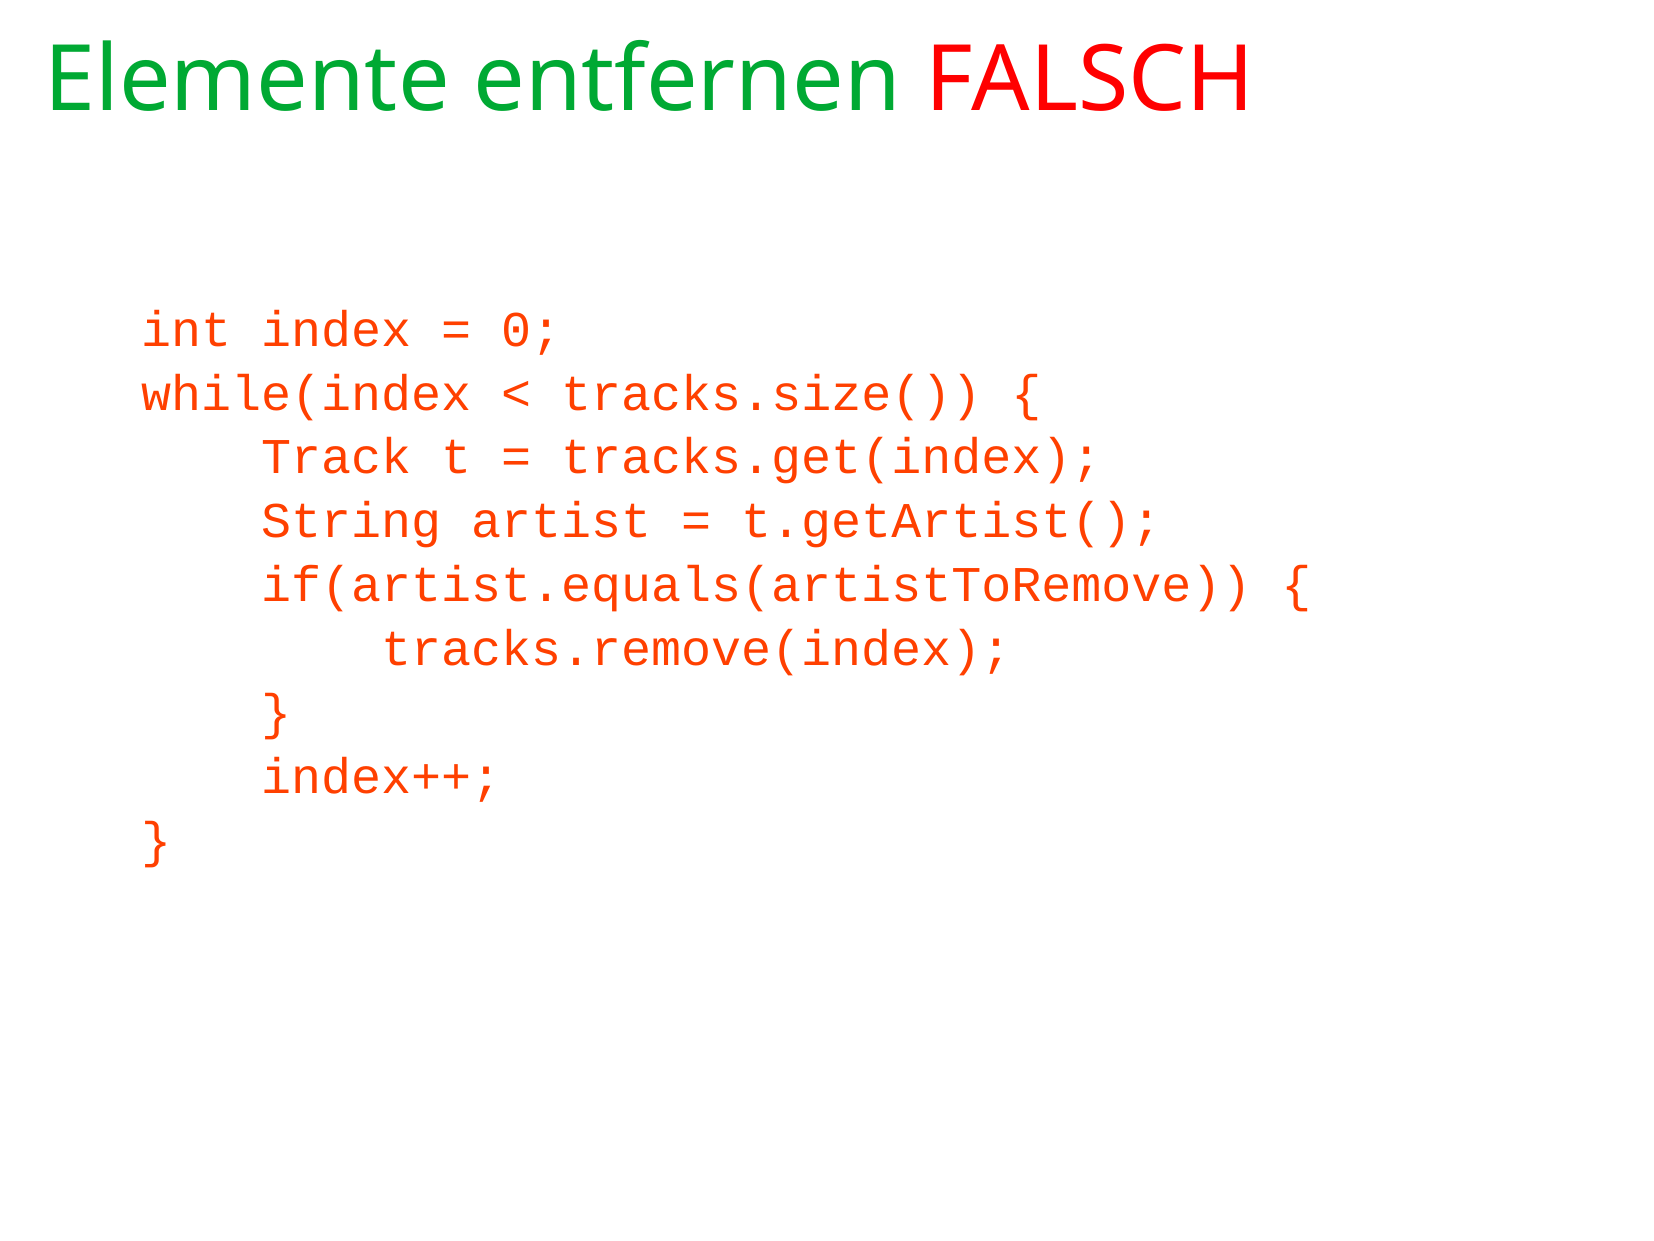

Elemente entfernen FALSCH
# int index = 0;
while(index < tracks.size()) {
 Track t = tracks.get(index);
 String artist = t.getArtist();
 if(artist.equals(artistToRemove)) {
 tracks.remove(index);
 }
 index++;
}